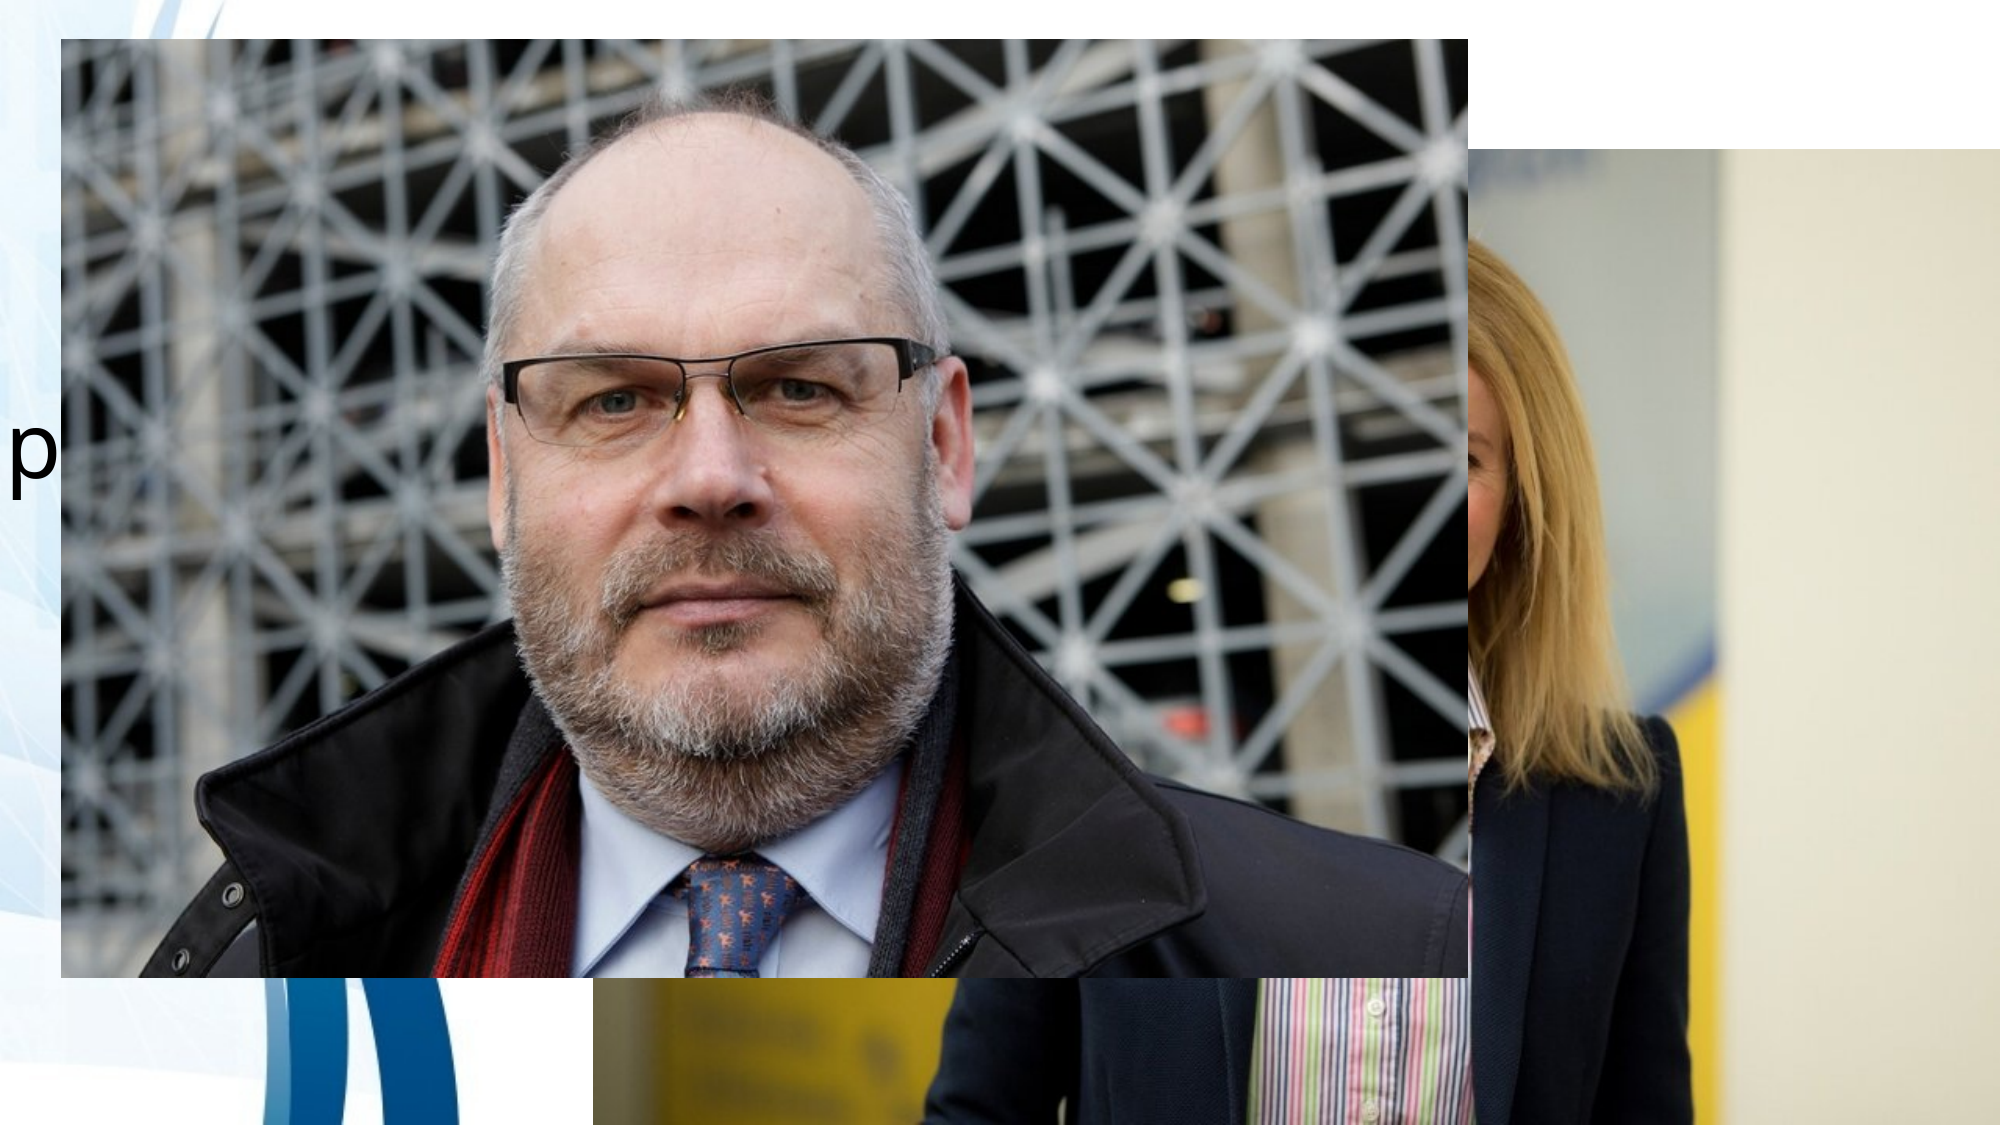

# Politika
parlament = riigikogu, 101 křesel
		prezident Alar Karis
premiérka Kaja Kallas (Estonská reformní strana) + koaliční partneři E200 a sociální demokracie